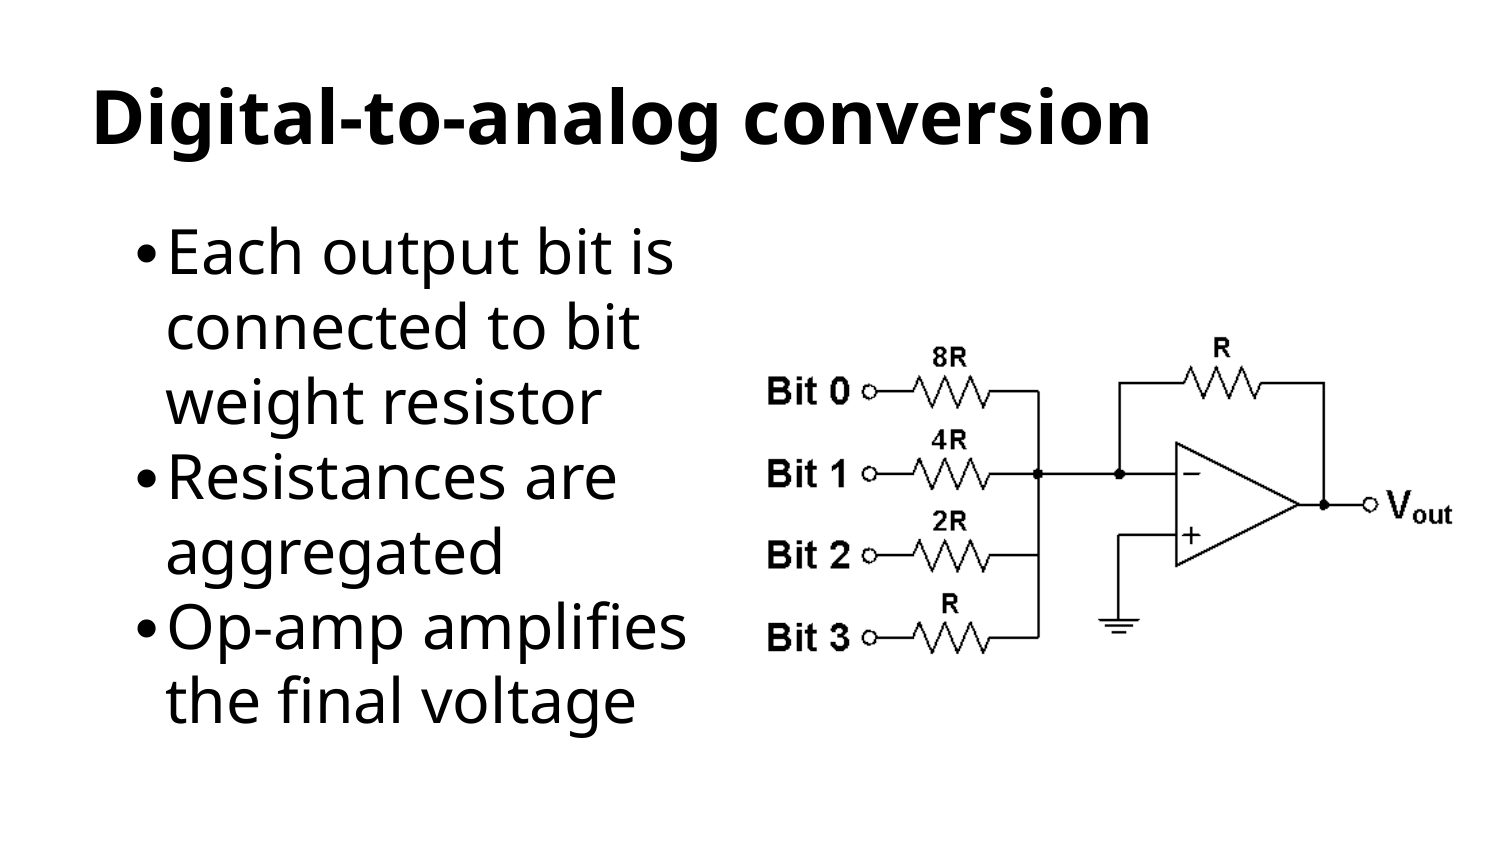

# Digital-to-analog conversion
Each output bit is connected to bit weight resistor
Resistances are aggregated
Op-amp amplifies the final voltage